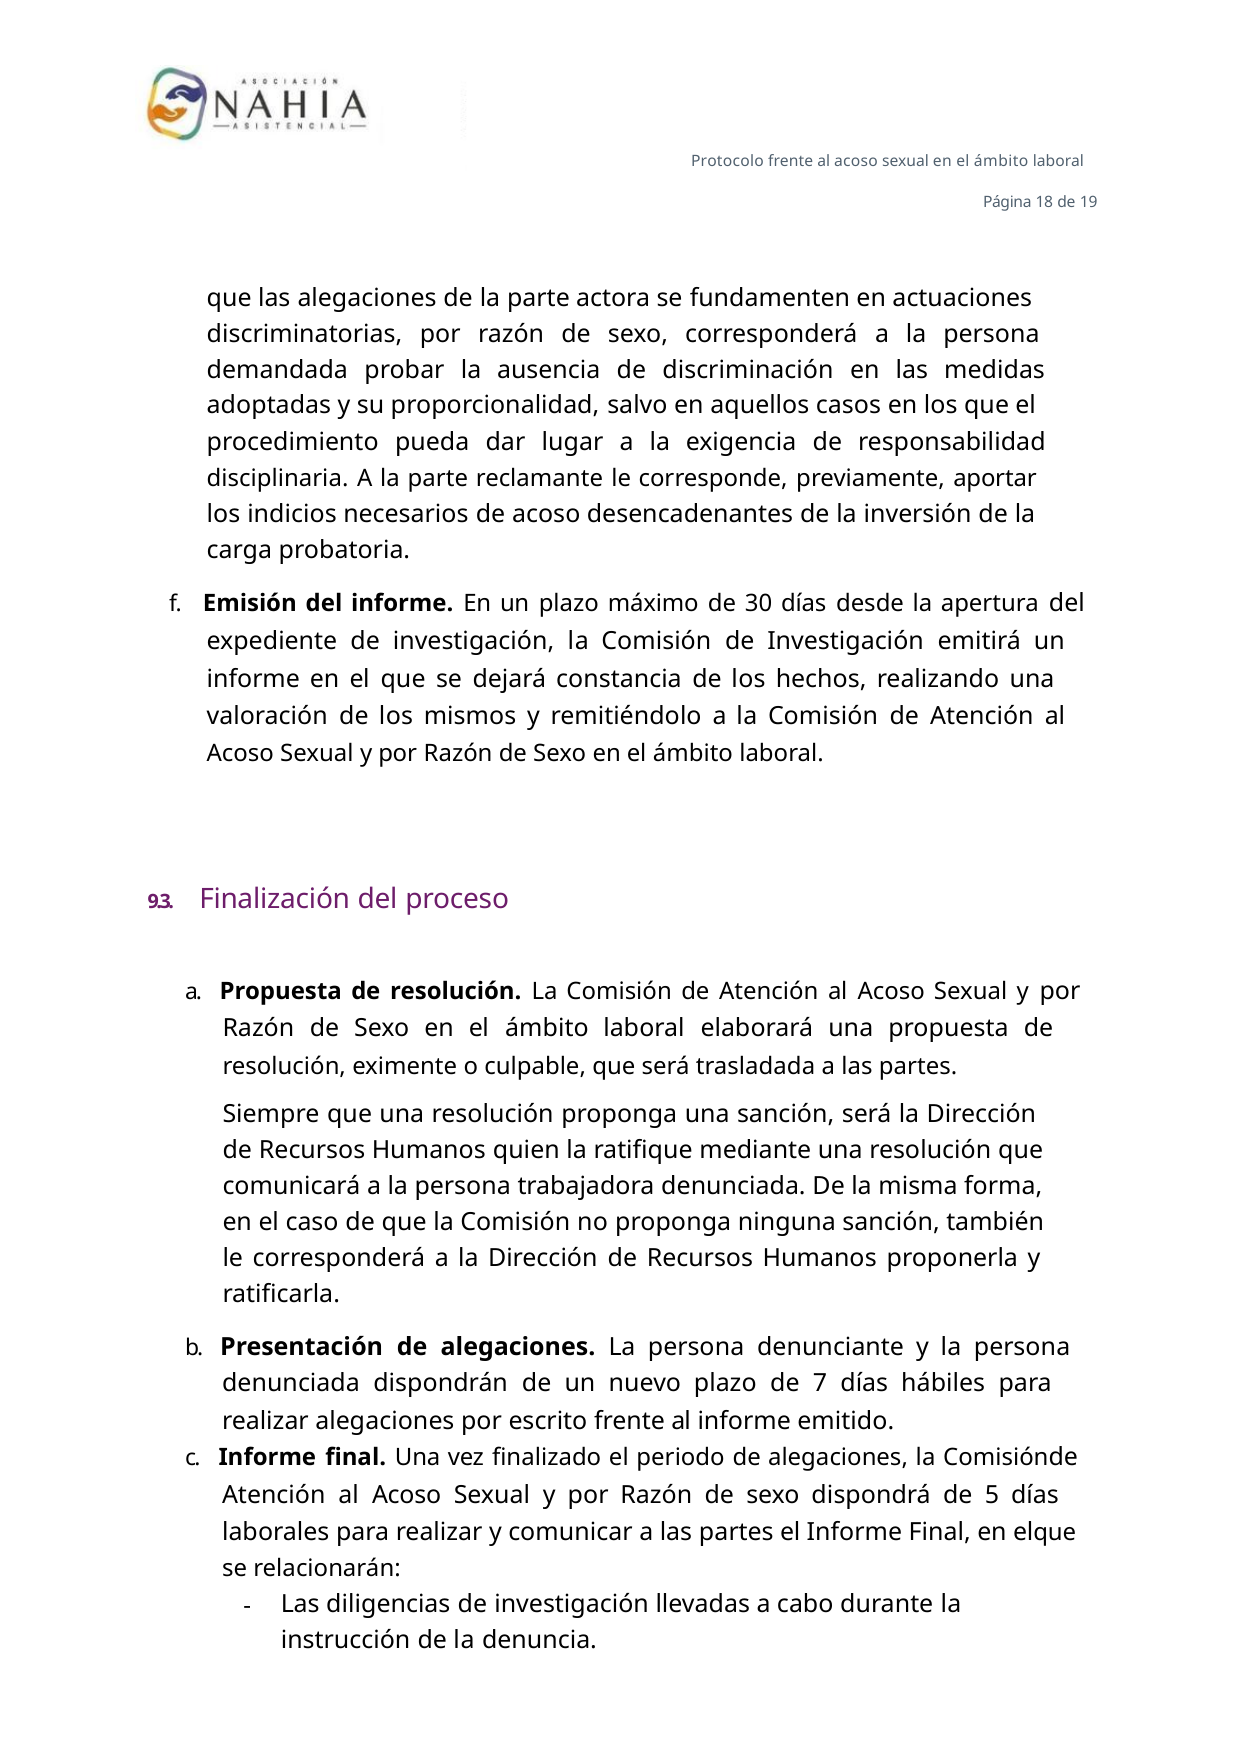

Protocolo frente al acoso sexual en el ámbito laboral
Página 18 de 19
que las alegaciones de la parte actora se fundamenten en actuaciones
discriminatorias, por razón de sexo, corresponderá a la persona
demandada probar la ausencia de discriminación en las medidas
adoptadas y su proporcionalidad, salvo en aquellos casos en los que el
procedimiento pueda dar lugar a la exigencia de responsabilidad
disciplinaria. A la parte reclamante le corresponde, previamente, aportar
los indicios necesarios de acoso desencadenantes de la inversión de la
carga probatoria.
f. Emisión del informe. En un plazo máximo de 30 días desde la apertura del
expediente de investigación, la Comisión de Investigación emitirá un
informe en el que se dejará constancia de los hechos, realizando una
valoración de los mismos y remitiéndolo a la Comisión de Atención al
Acoso Sexual y por Razón de Sexo en el ámbito laboral.
9.3. Finalización del proceso
a. Propuesta de resolución. La Comisión de Atención al Acoso Sexual y por
Razón de Sexo en el ámbito laboral elaborará una propuesta de
resolución, eximente o culpable, que será trasladada a las partes.
Siempre que una resolución proponga una sanción, será la Dirección
de Recursos Humanos quien la ratifique mediante una resolución que
comunicará a la persona trabajadora denunciada. De la misma forma,
en el caso de que la Comisión no proponga ninguna sanción, también
le corresponderá a la Dirección de Recursos Humanos proponerla y
ratificarla.
b. Presentación de alegaciones. La persona denunciante y la persona
denunciada dispondrán de un nuevo plazo de 7 días hábiles para
realizar alegaciones por escrito frente al informe emitido.
c. Informe final. Una vez finalizado el periodo de alegaciones, la Comisiónde
Atención al Acoso Sexual y por Razón de sexo dispondrá de 5 días
laborales para realizar y comunicar a las partes el Informe Final, en elque
se relacionarán:
Las diligencias de investigación llevadas a cabo durante la
instrucción de la denuncia.
-